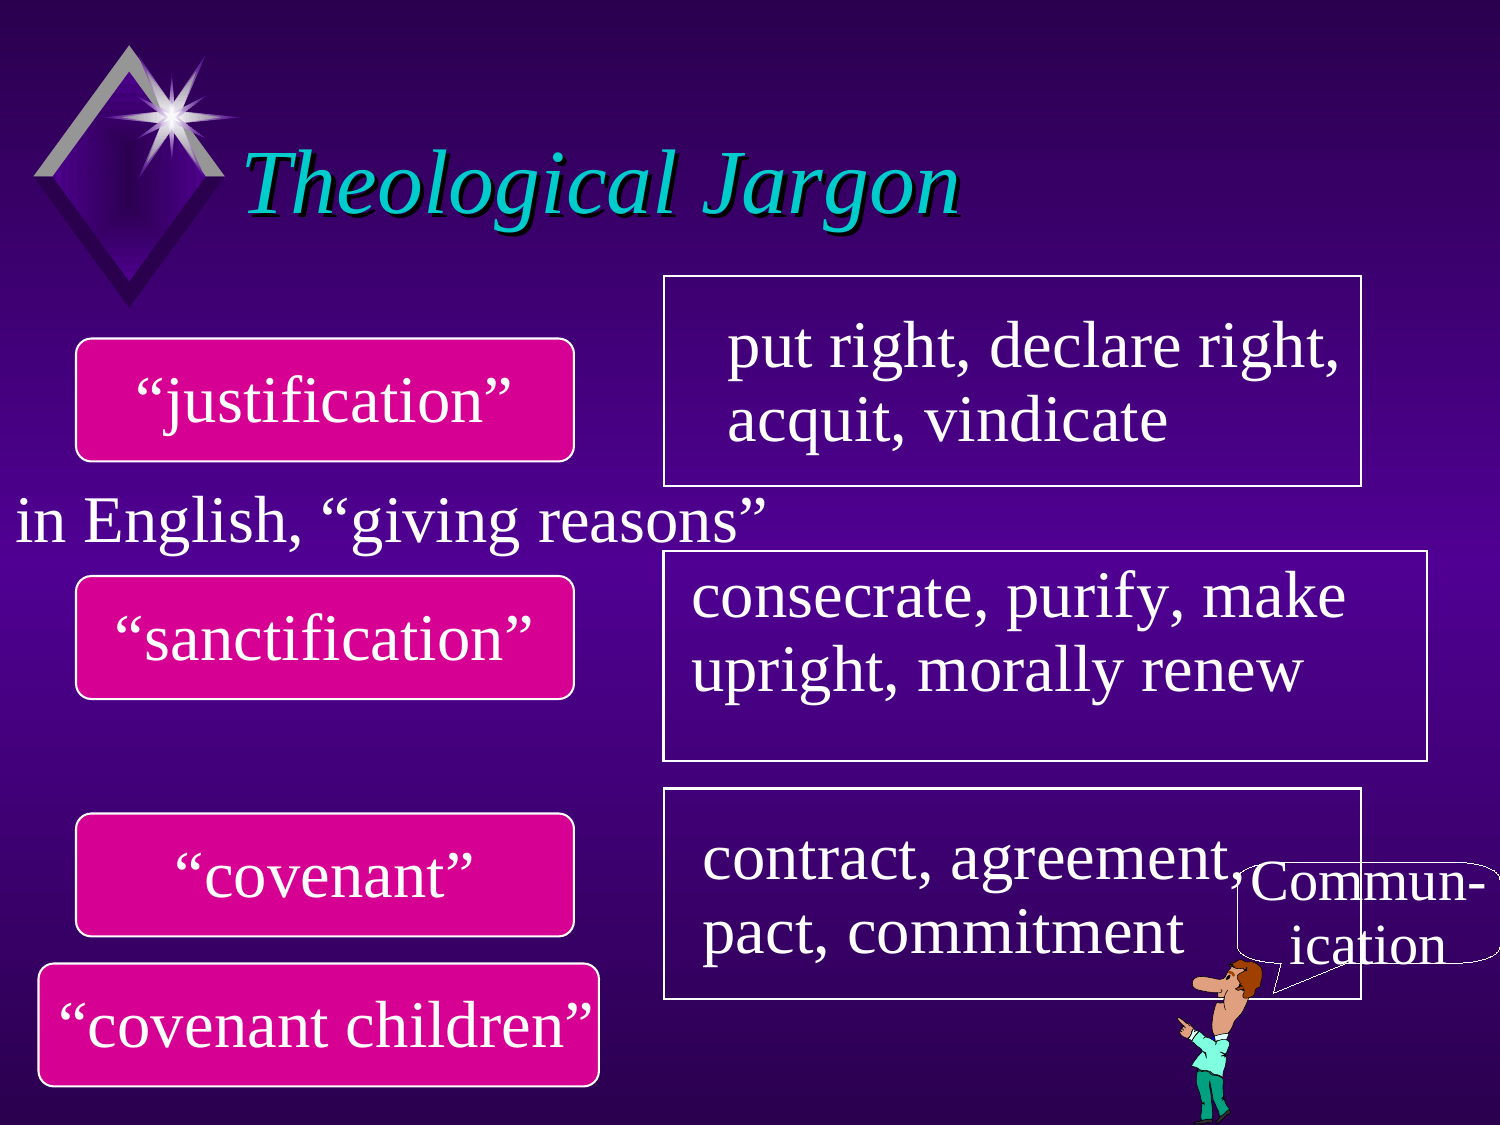

# Theological Jargon
put right, declare right, acquit, vindicate
“justification”
in English, “giving reasons”
consecrate, purify, make upright, morally renew
“sanctification”
contract, agreement, pact, commitment
“covenant”
Commun-
ication
“covenant children”